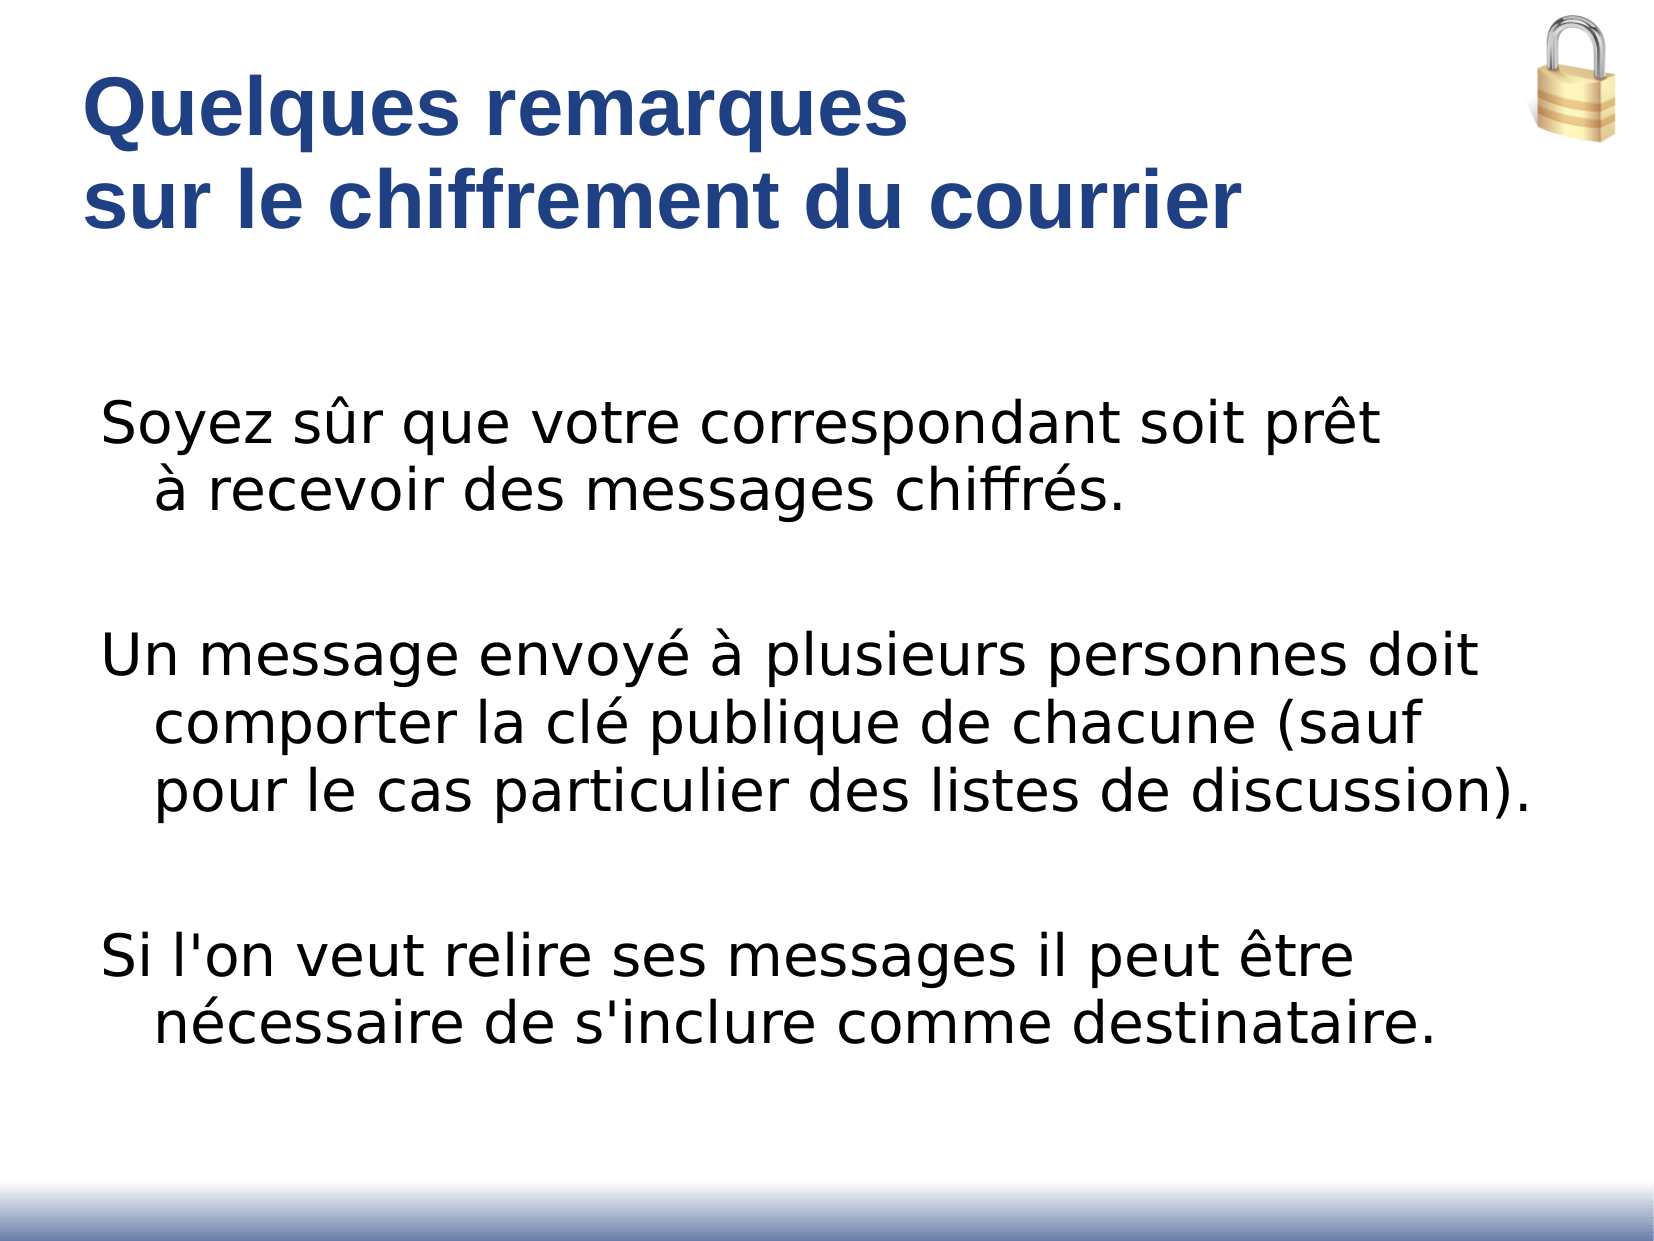

# Quelques remarques sur le chiffrement du courrier
Soyez sûr que votre correspondant soit prêt
à recevoir des messages chiffrés.
Un message envoyé à plusieurs personnes doit comporter la clé publique de chacune (sauf pour le cas particulier des listes de discussion).
Si l'on veut relire ses messages il peut être nécessaire de s'inclure comme destinataire.